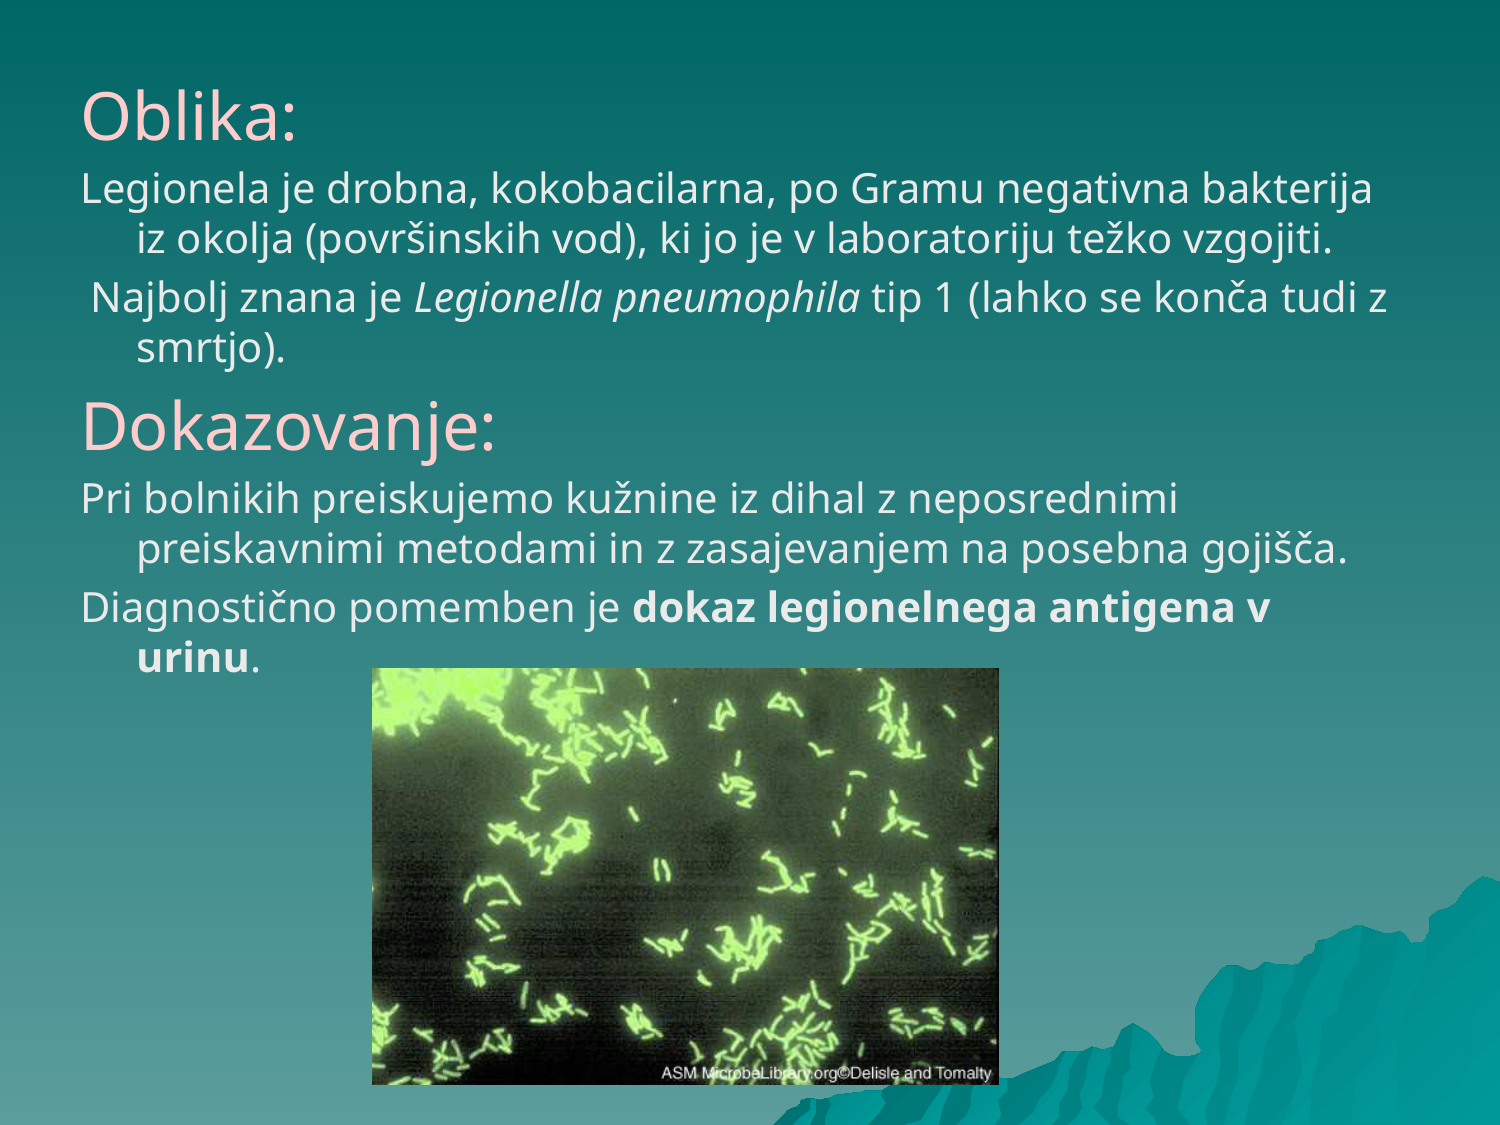

# Oblika:
Legionela je drobna, kokobacilarna, po Gramu negativna bakterija iz okolja (površinskih vod), ki jo je v laboratoriju težko vzgojiti.
 Najbolj znana je Legionella pneumophila tip 1 (lahko se konča tudi z smrtjo).
Dokazovanje:
Pri bolnikih preiskujemo kužnine iz dihal z neposrednimi preiskavnimi metodami in z zasajevanjem na posebna gojišča.
Diagnostično pomemben je dokaz legionelnega antigena v urinu.